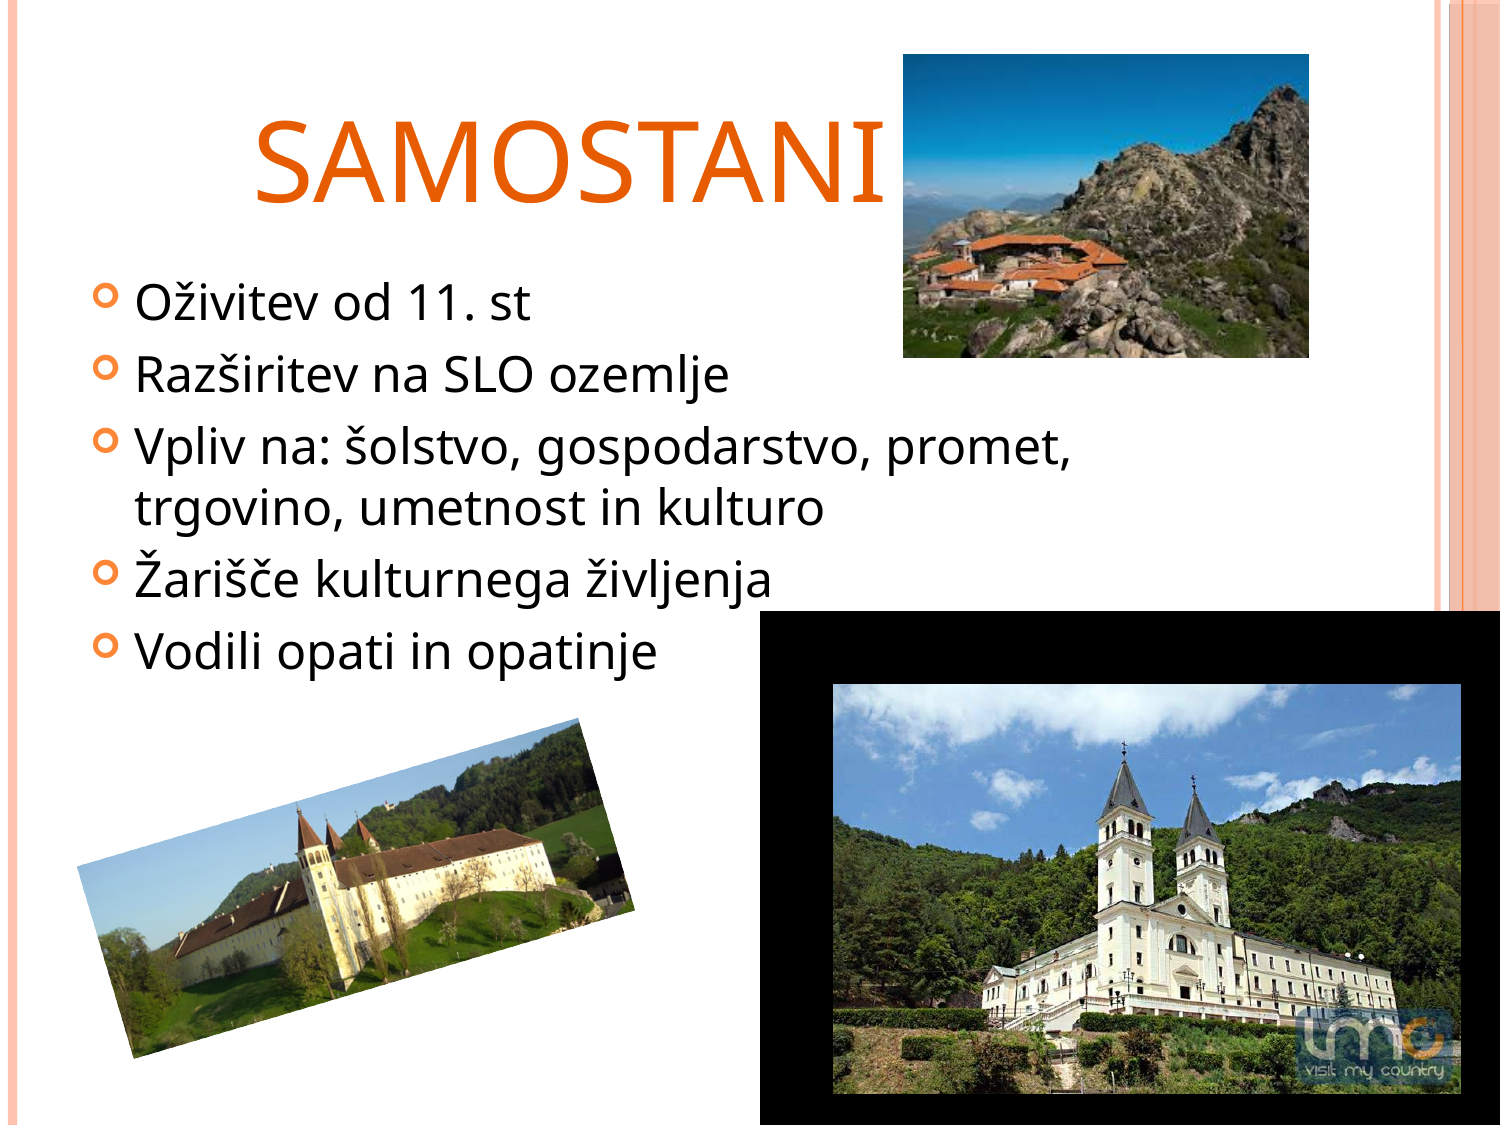

# SAMOSTANI
Oživitev od 11. st
Razširitev na SLO ozemlje
Vpliv na: šolstvo, gospodarstvo, promet, trgovino, umetnost in kulturo
Žarišče kulturnega življenja
Vodili opati in opatinje